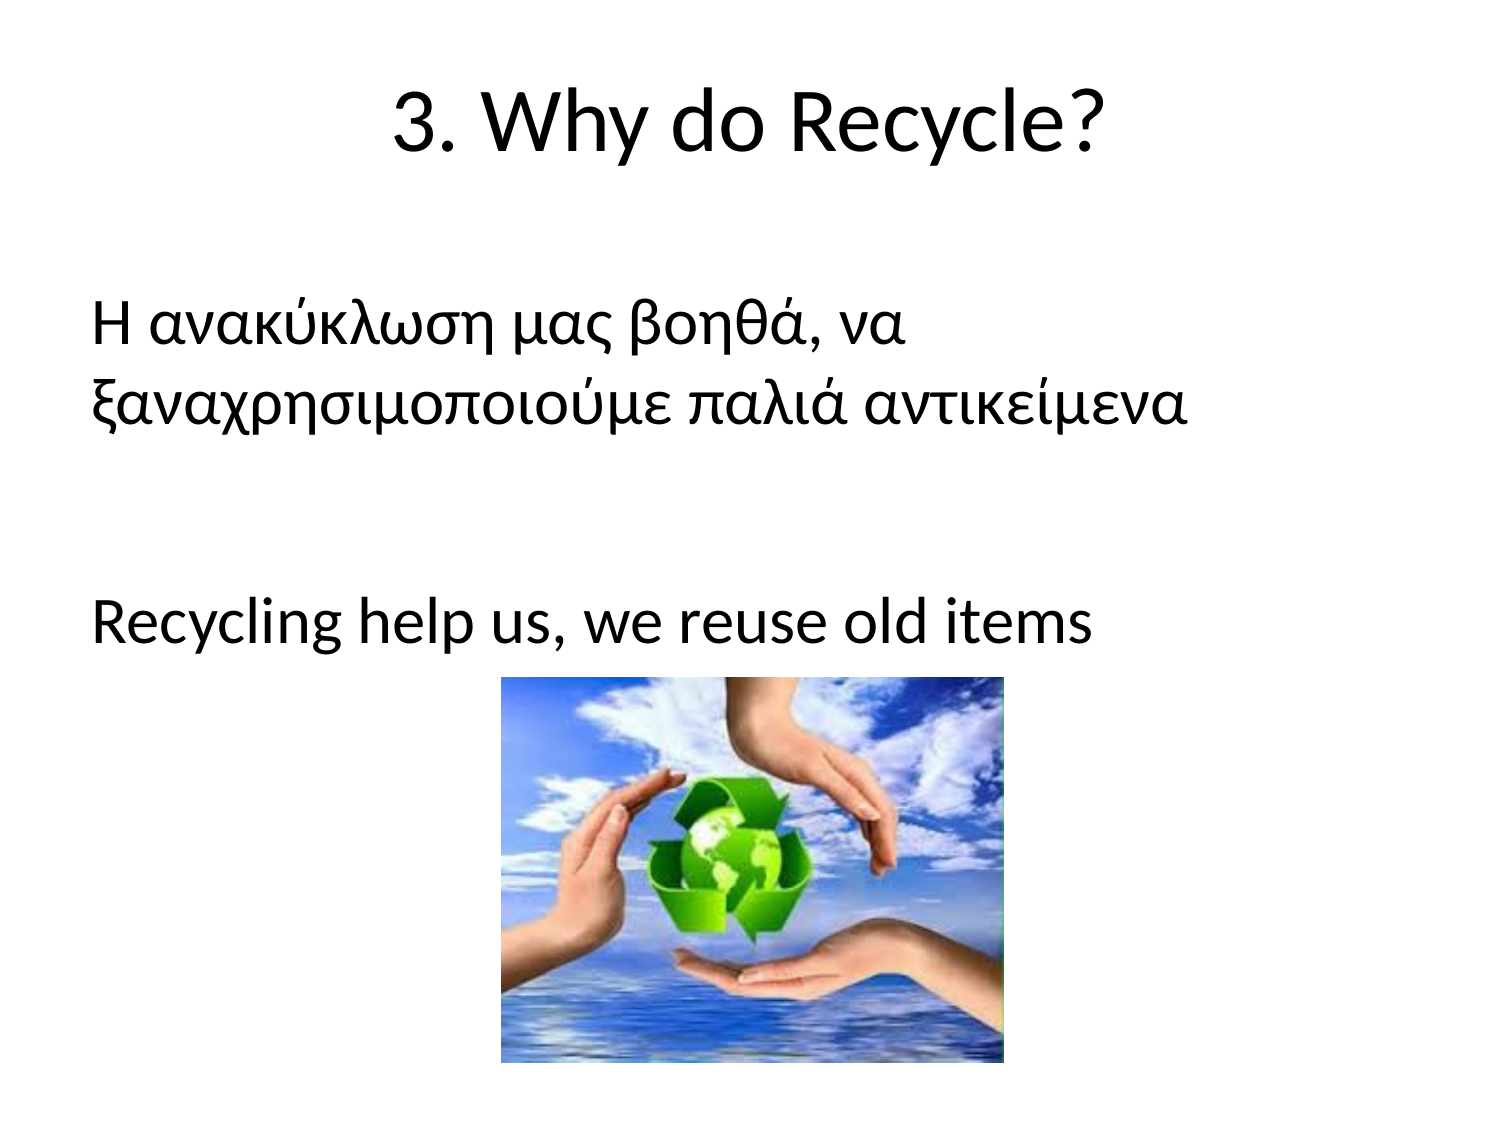

# 3. Why do Recycle?
Η ανακύκλωση μας βοηθά, να ξαναχρησιμοποιούμε παλιά αντικείμενα
Recycling help us, we reuse old items